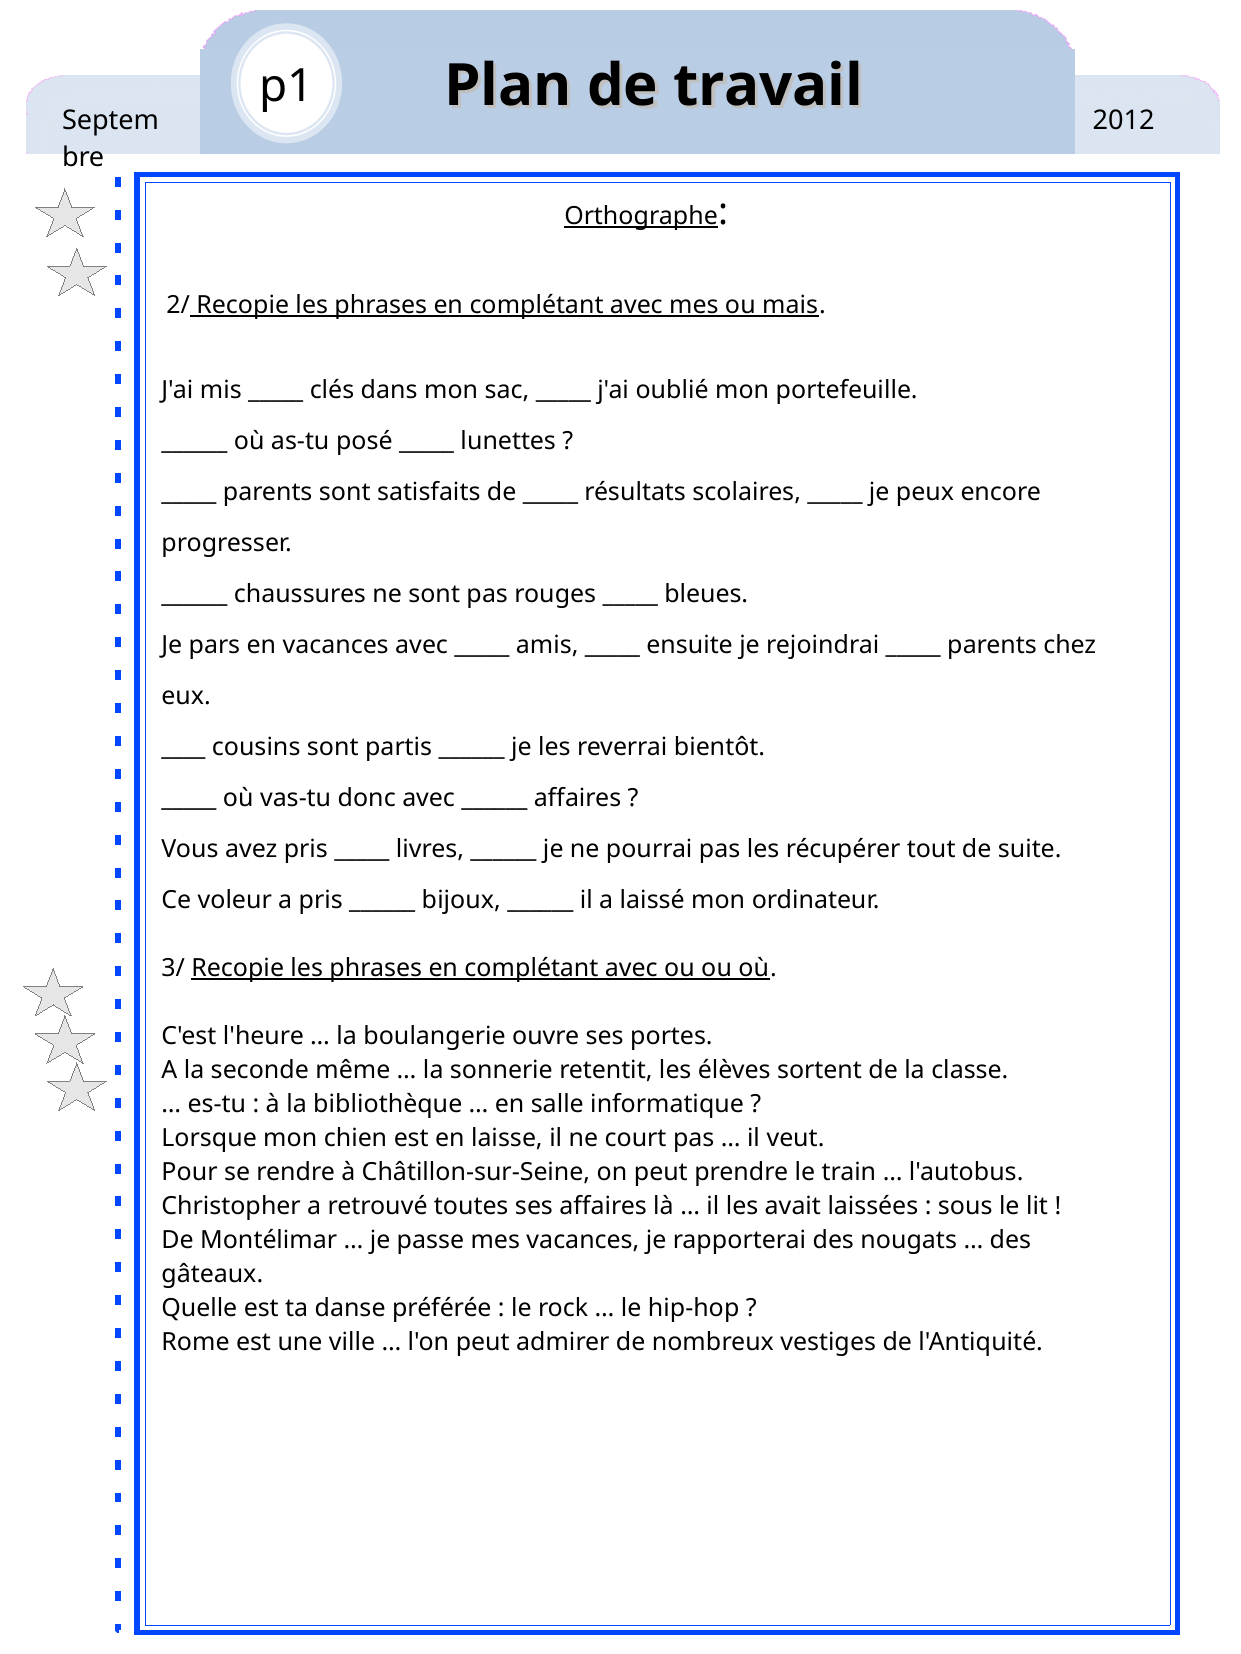

p1
Plan de travail
Septembre
2012
| |
| --- |
Orthographe:
 2/ Recopie les phrases en complétant avec mes ou mais.
J'ai mis _____ clés dans mon sac, _____ j'ai oublié mon portefeuille.
______ où as-tu posé _____ lunettes ?
_____ parents sont satisfaits de _____ résultats scolaires, _____ je peux encore progresser.
______ chaussures ne sont pas rouges _____ bleues.
Je pars en vacances avec _____ amis, _____ ensuite je rejoindrai _____ parents chez eux.
____ cousins sont partis ______ je les reverrai bientôt.
_____ où vas-tu donc avec ______ affaires ?
Vous avez pris _____ livres, ______ je ne pourrai pas les récupérer tout de suite.
Ce voleur a pris ______ bijoux, ______ il a laissé mon ordinateur.
3/ Recopie les phrases en complétant avec ou ou où.
C'est l'heure … la boulangerie ouvre ses portes.
A la seconde même … la sonnerie retentit, les élèves sortent de la classe.
… es-tu : à la bibliothèque … en salle informatique ?
Lorsque mon chien est en laisse, il ne court pas … il veut.
Pour se rendre à Châtillon-sur-Seine, on peut prendre le train … l'autobus.
Christopher a retrouvé toutes ses affaires là … il les avait laissées : sous le lit !
De Montélimar … je passe mes vacances, je rapporterai des nougats … des gâteaux.
Quelle est ta danse préférée : le rock … le hip-hop ?
Rome est une ville … l'on peut admirer de nombreux vestiges de l'Antiquité.